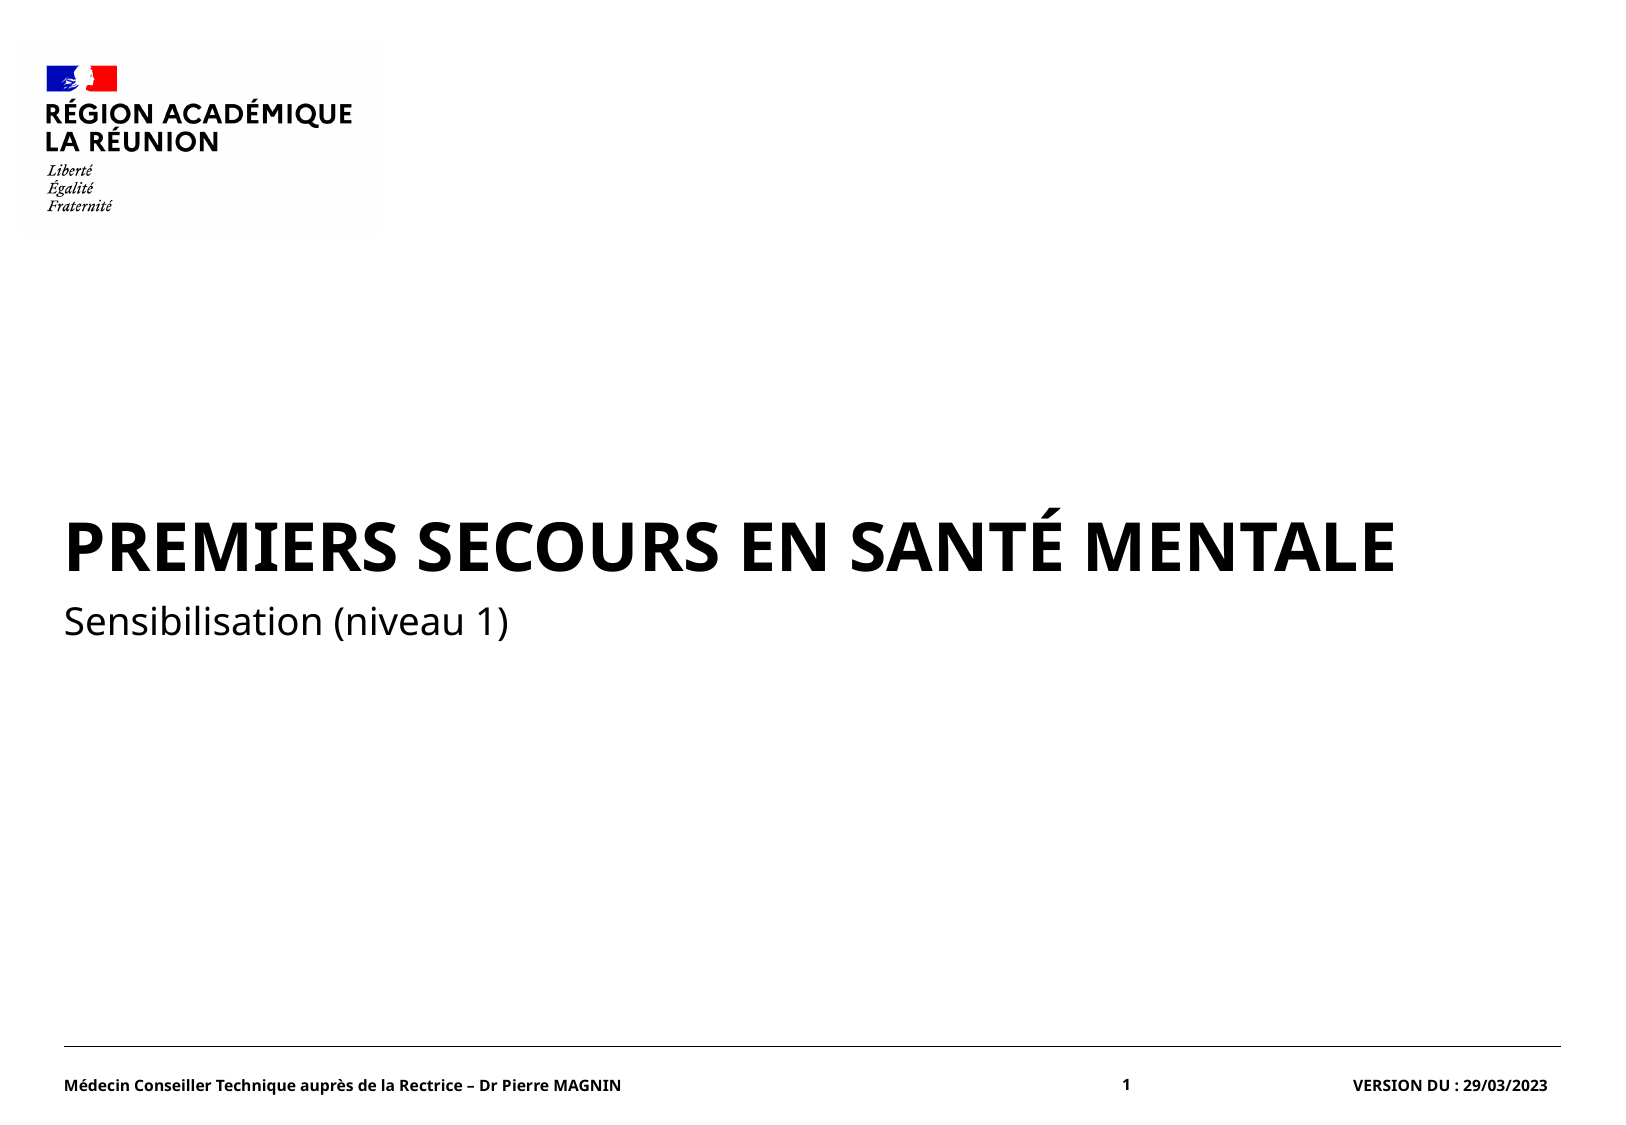

# Premiers Secours en santé mentale
Sensibilisation (niveau 1)
Médecin Conseiller Technique auprès de la Rectrice – Dr Pierre MAGNIN
Version du : 29/03/2023